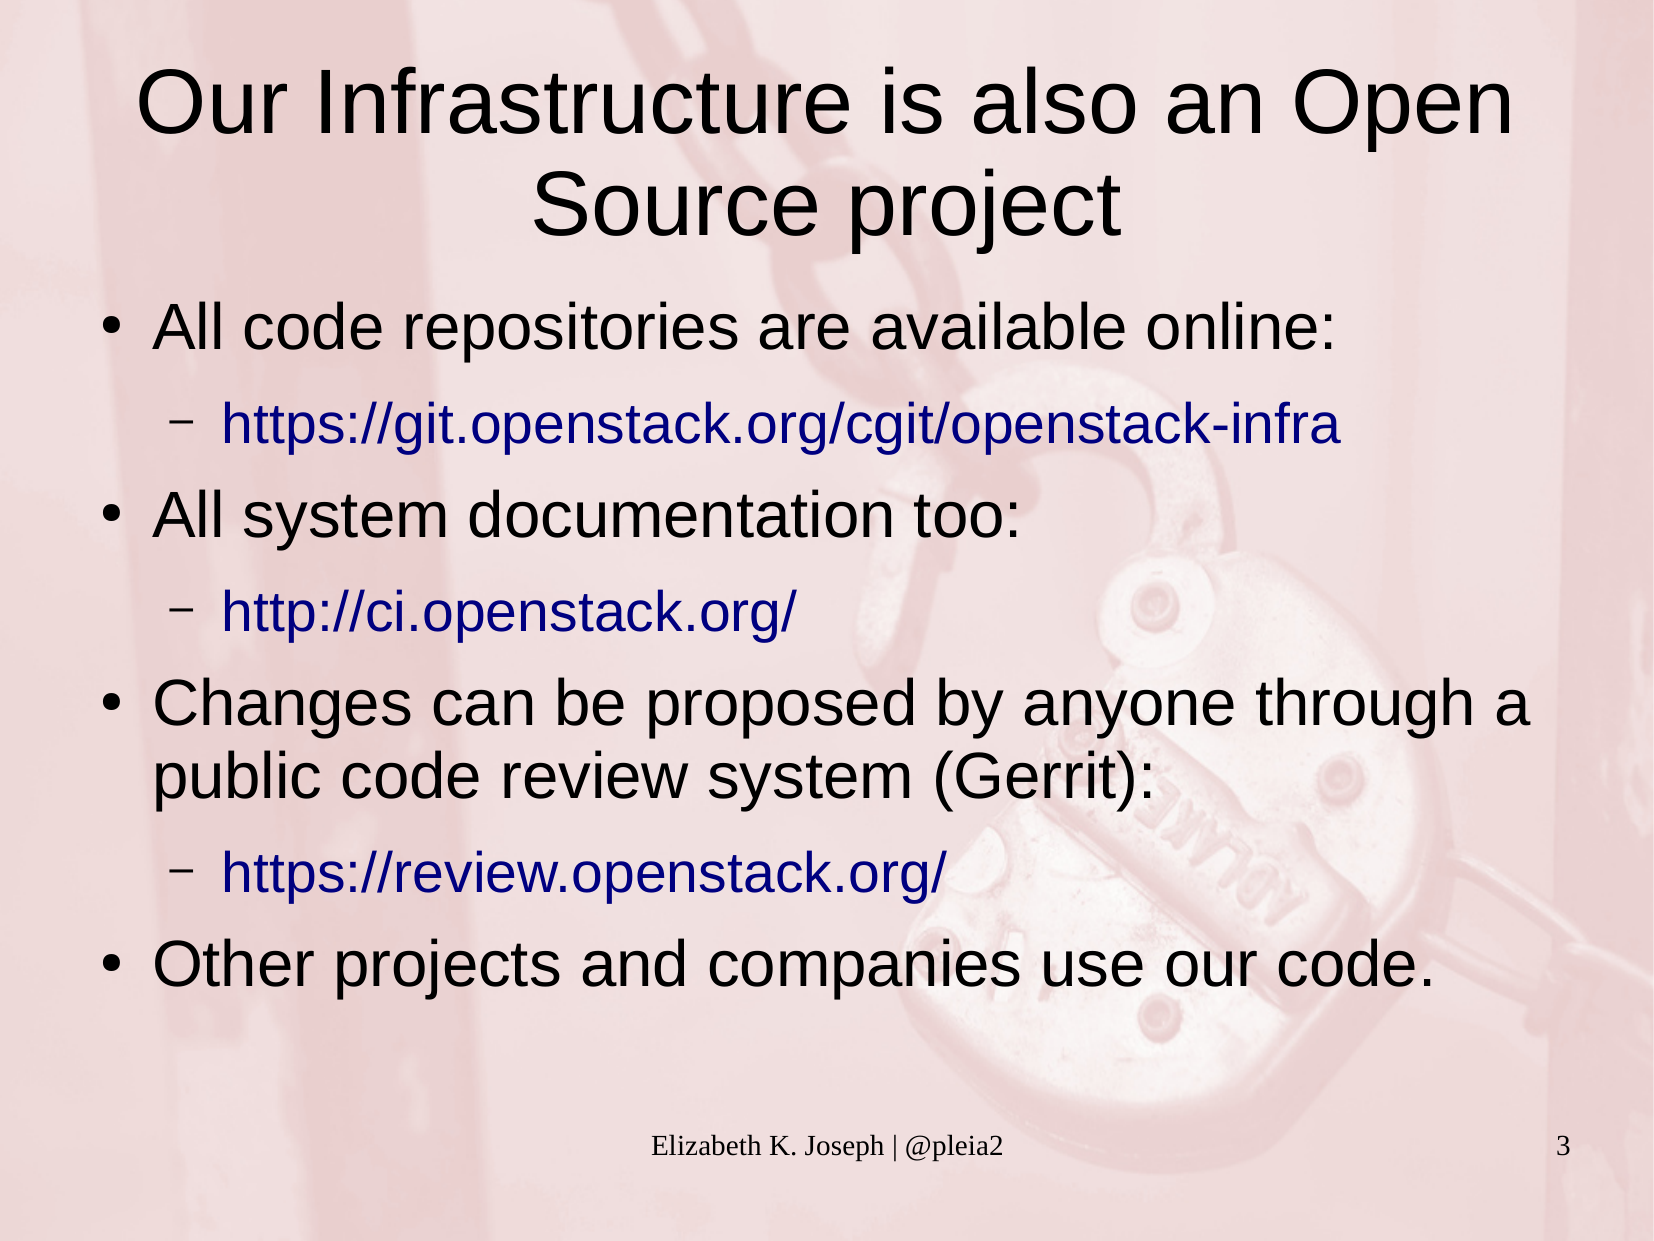

# Our Infrastructure is also an Open Source project
All code repositories are available online:
https://git.openstack.org/cgit/openstack-infra
All system documentation too:
http://ci.openstack.org/
Changes can be proposed by anyone through a public code review system (Gerrit):
https://review.openstack.org/
Other projects and companies use our code.
Elizabeth K. Joseph | @pleia2
3